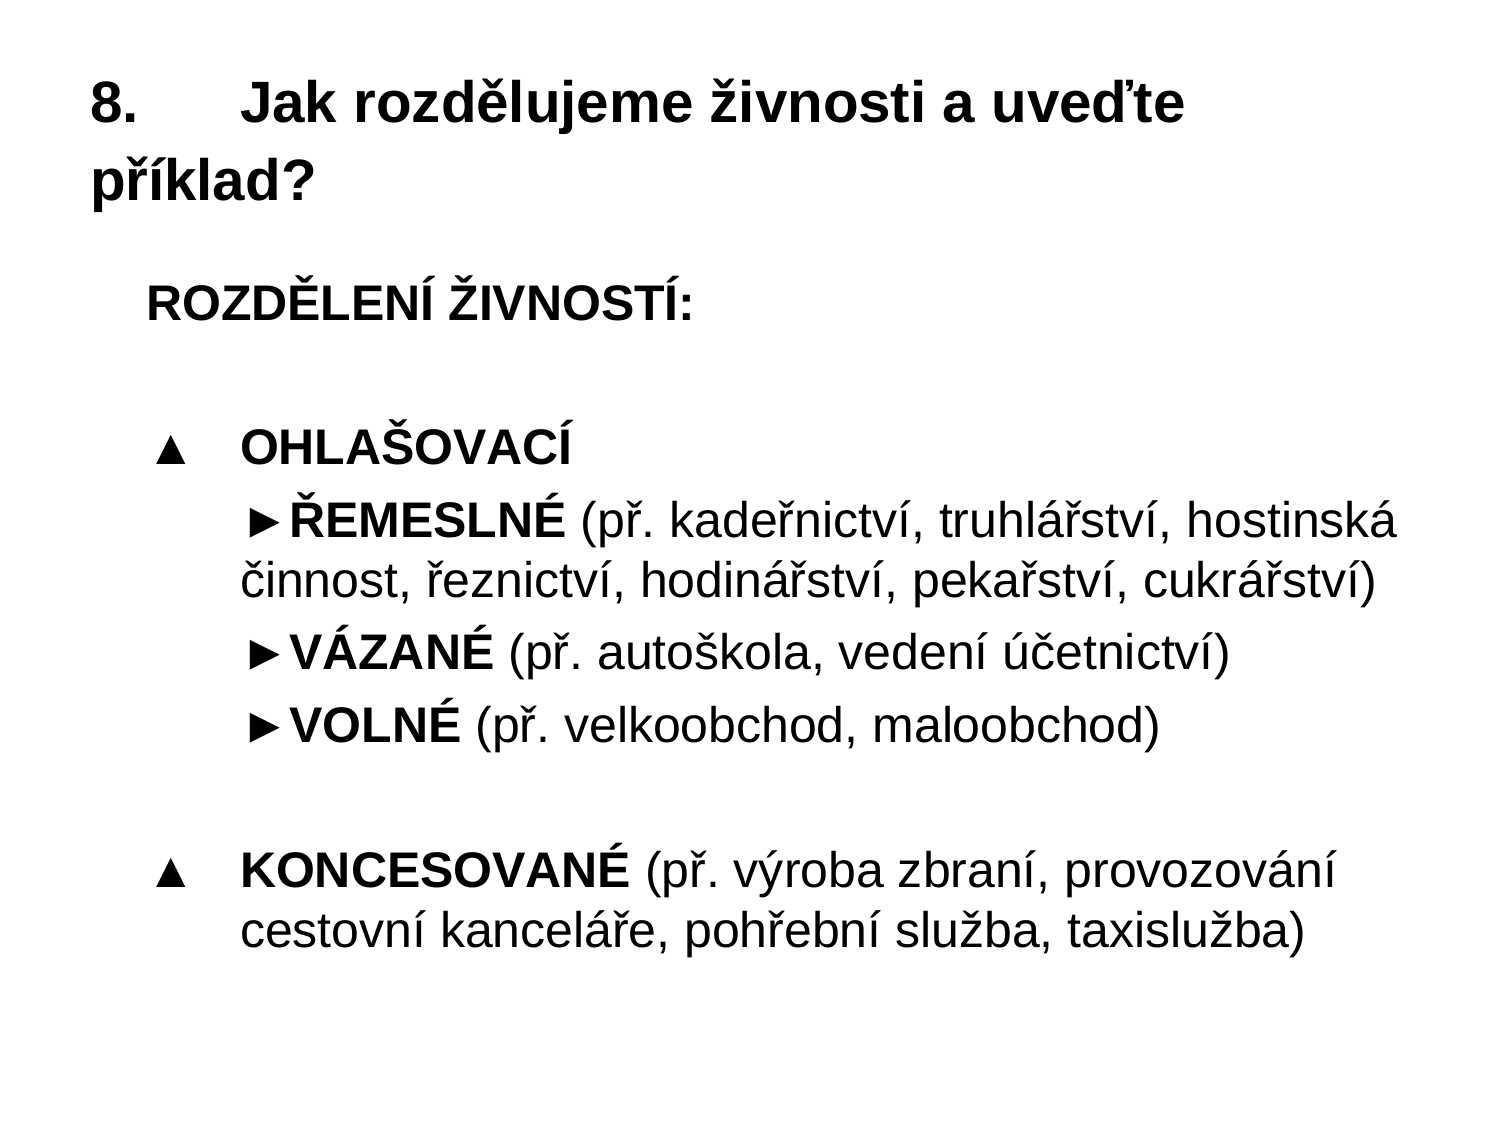

# 8.	Jak rozdělujeme živnosti a uveďte 	příklad?
	ROZDĚLENÍ ŽIVNOSTÍ:
	▲	OHLAŠOVACÍ
		►ŘEMESLNÉ (př. kadeřnictví, truhlářství, hostinská 	činnost, řeznictví, hodinářství, pekařství, cukrářství)
		►VÁZANÉ (př. autoškola, vedení účetnictví)
		►VOLNÉ (př. velkoobchod, maloobchod)
	▲	KONCESOVANÉ (př. výroba zbraní, provozování 	cestovní kanceláře, pohřební služba, taxislužba)